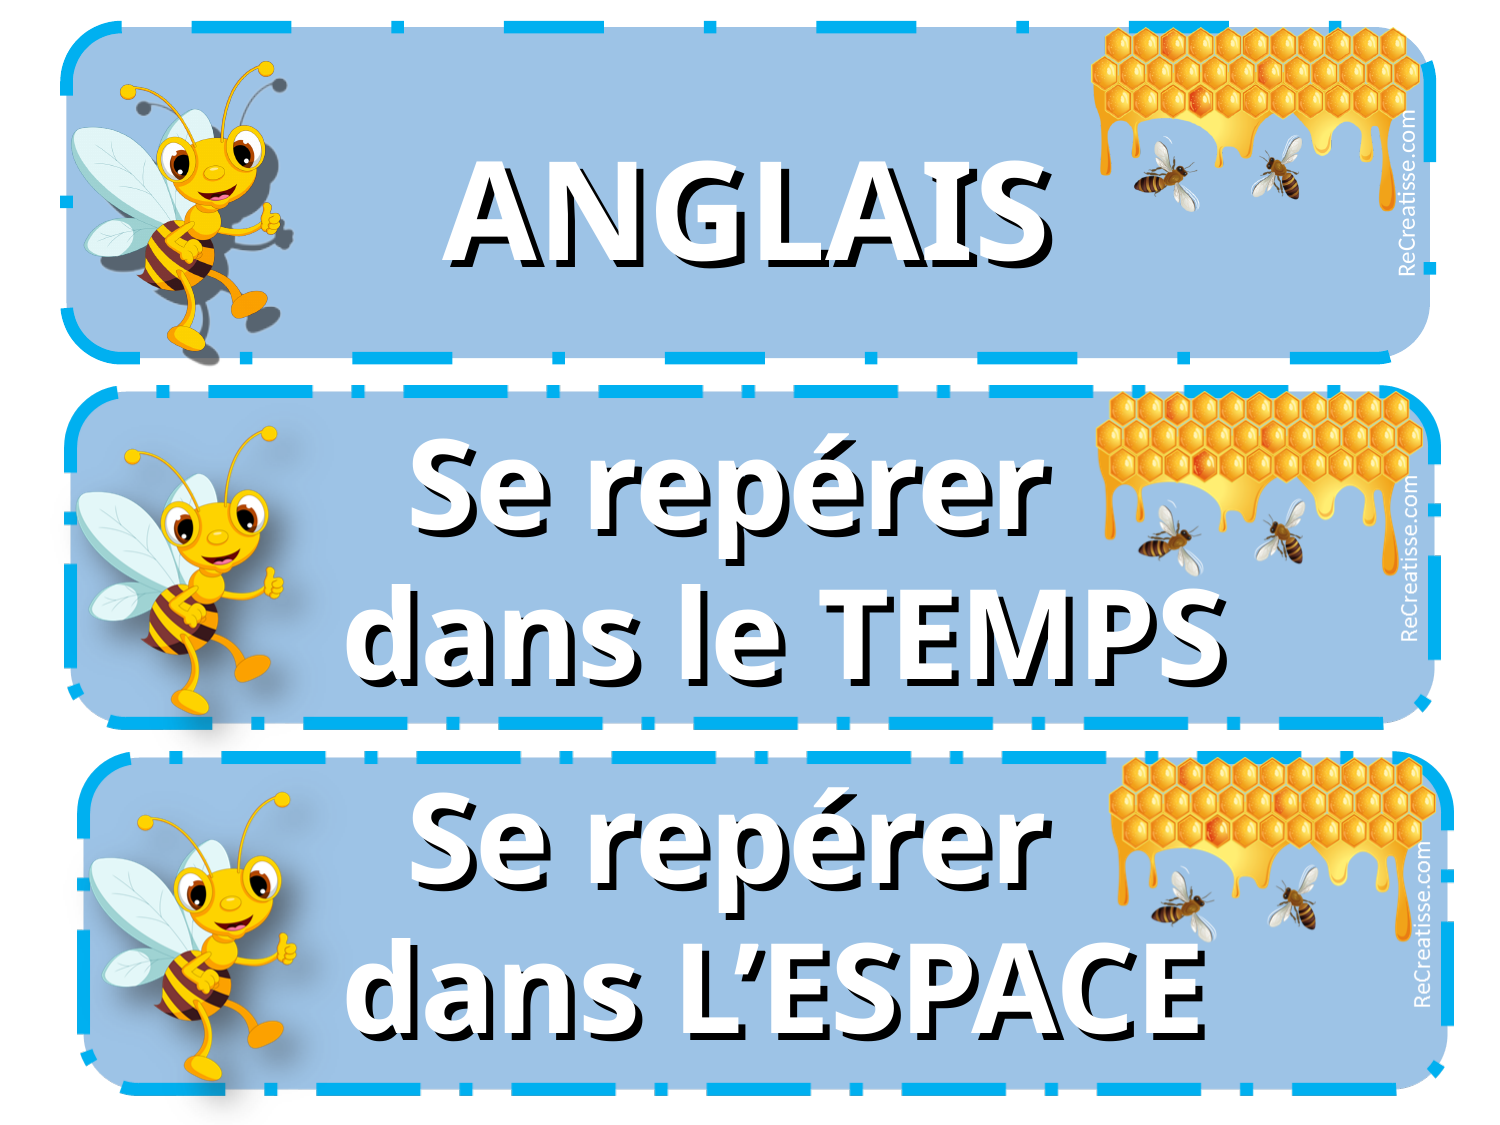

ANGLAIS
ReCreatisse.com
 Se repérer
dans le TEMPS
 Se repérer
dans L’ESPACE